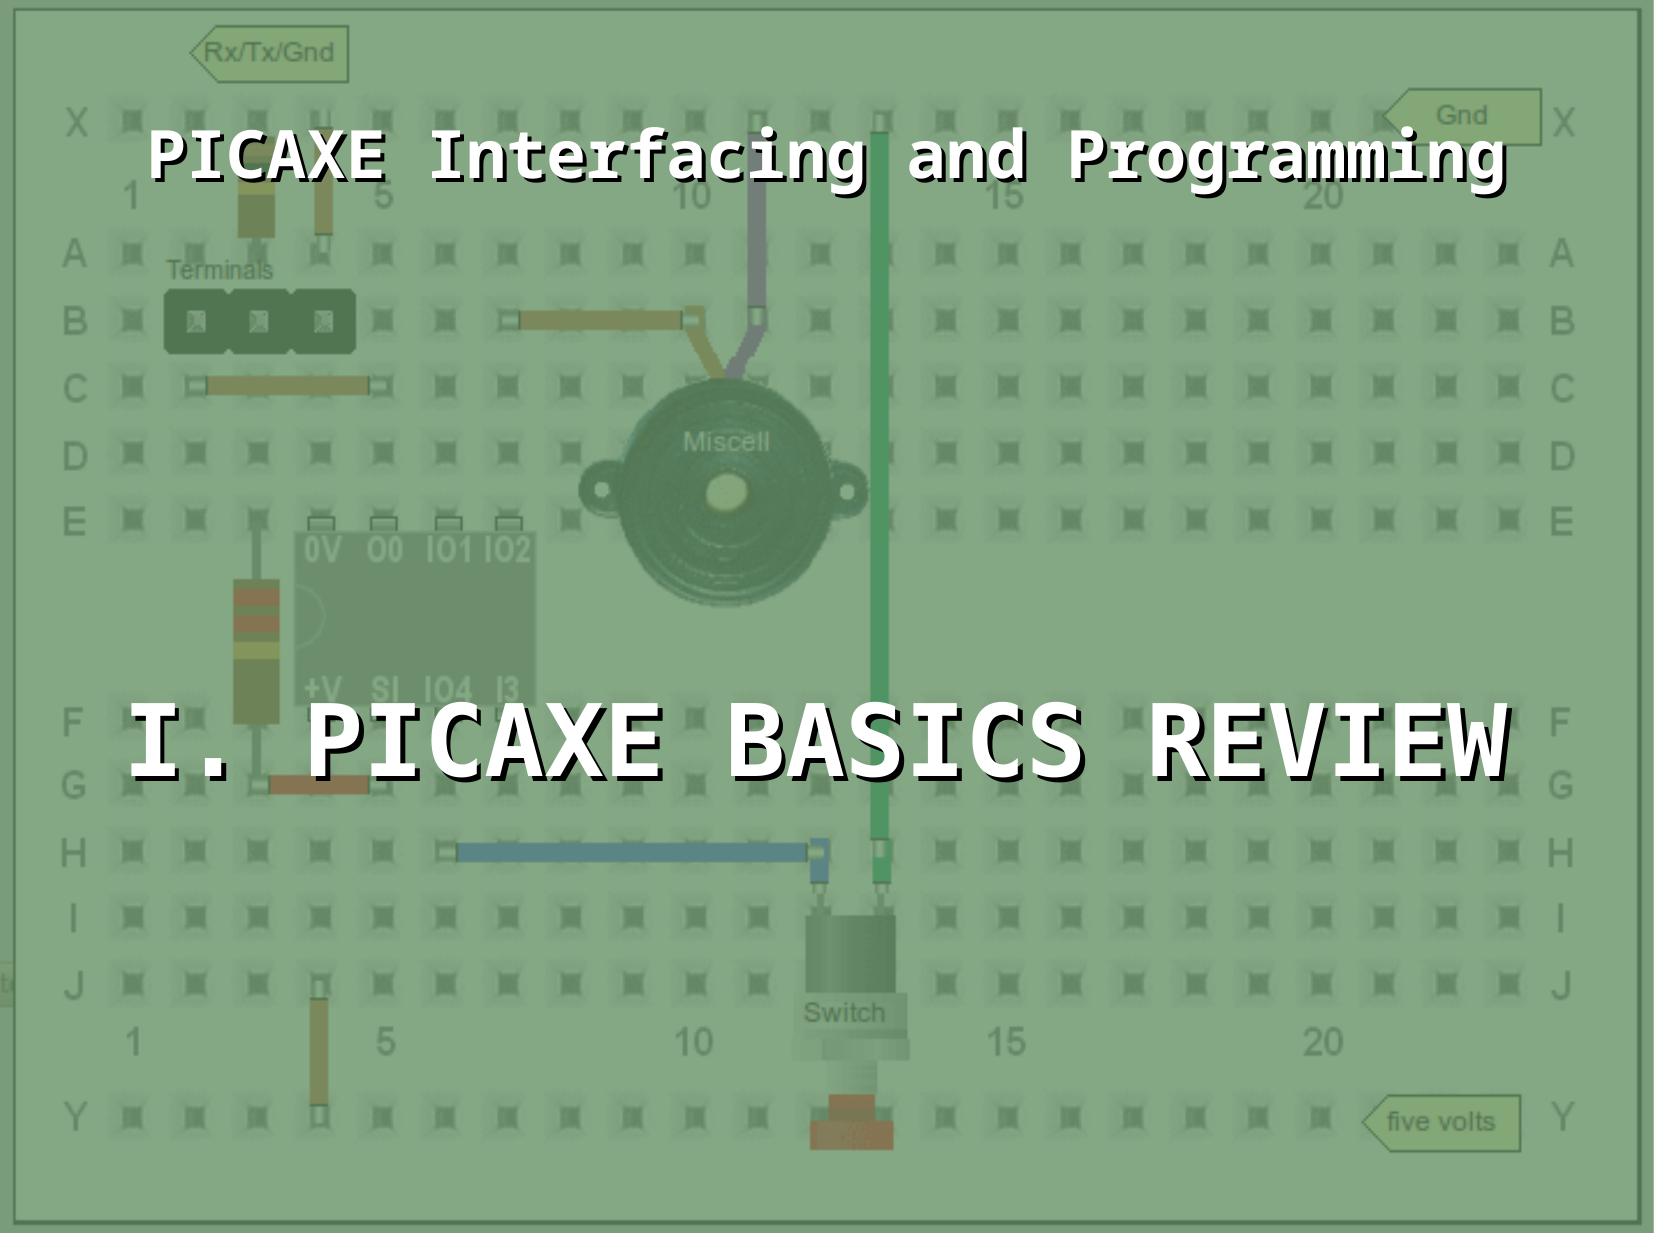

# PICAXE Interfacing and Programming
I. PICAXE BASICS REVIEW